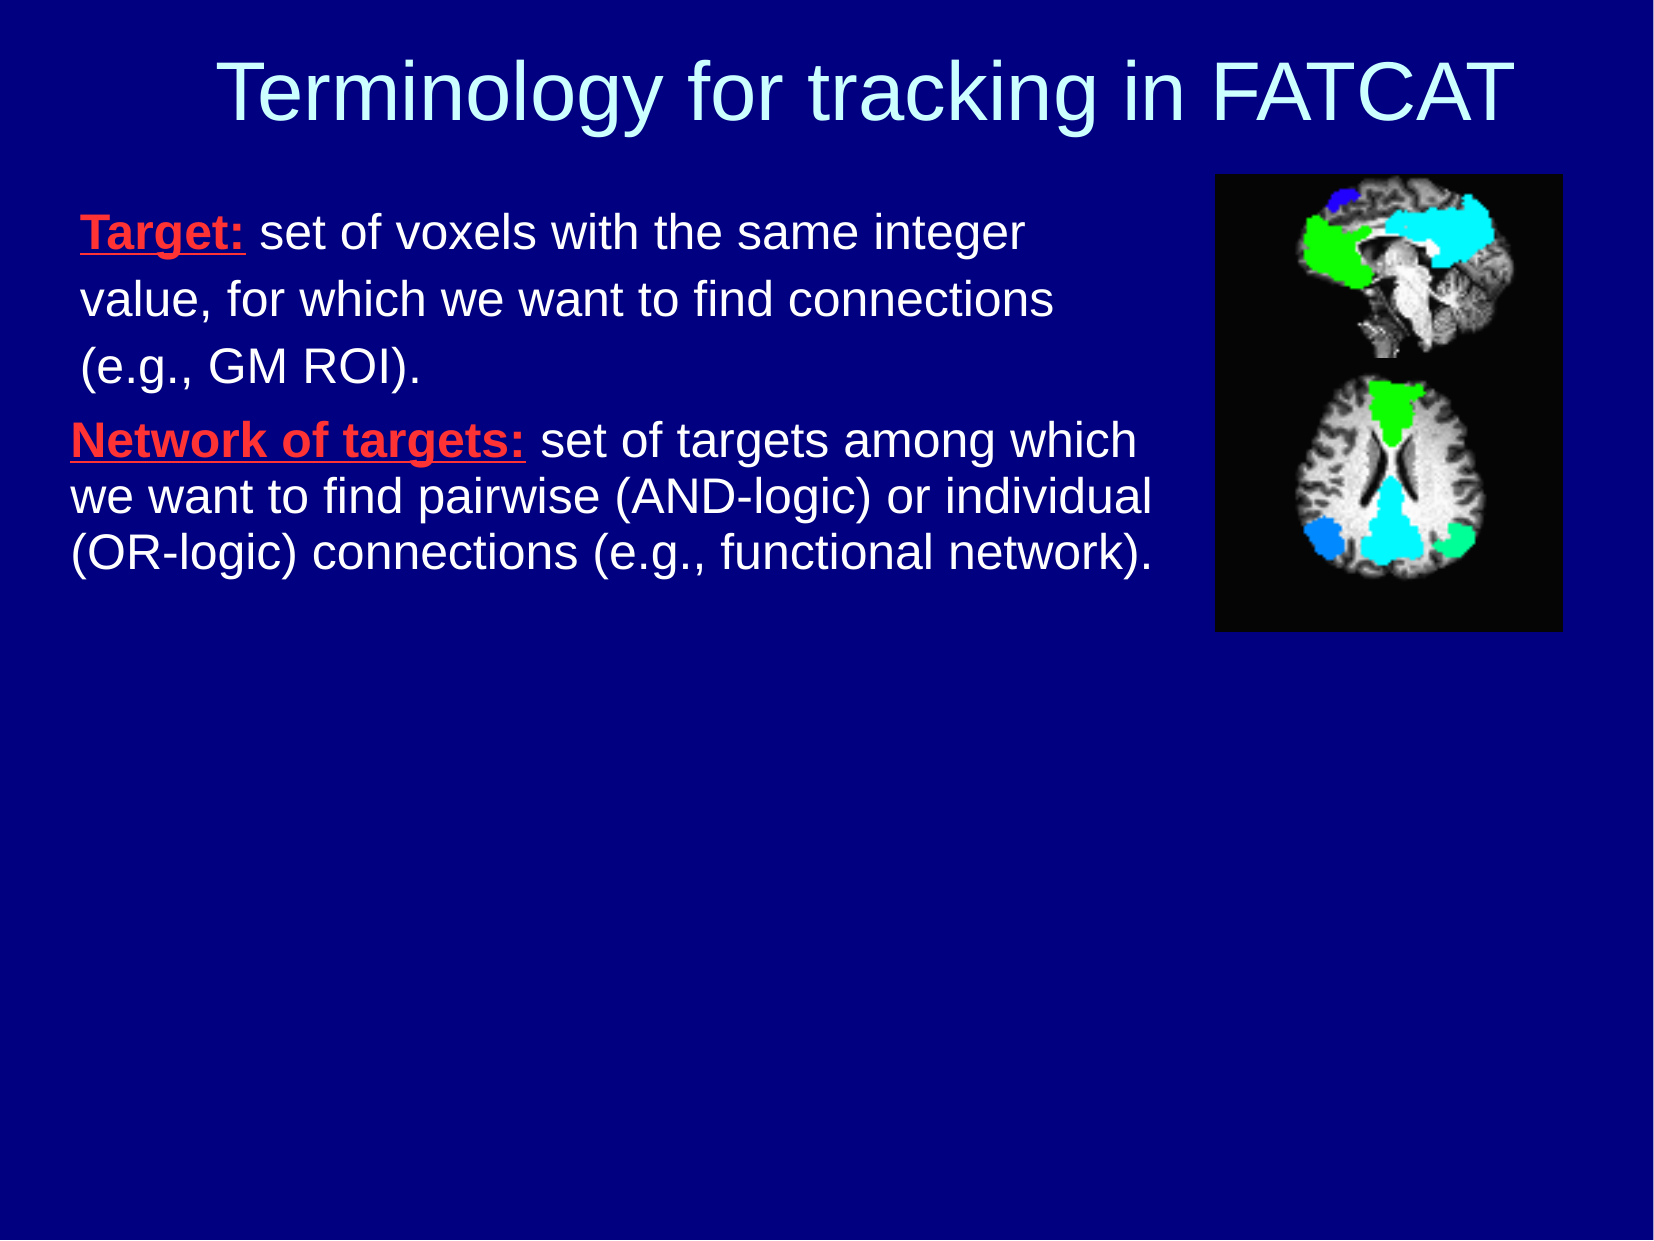

# Terminology for tracking in FATCAT
Target: set of voxels with the same integer value, for which we want to find connections (e.g., GM ROI).
Network of targets: set of targets among which
we want to find pairwise (AND-logic) or individual
(OR-logic) connections (e.g., functional network).